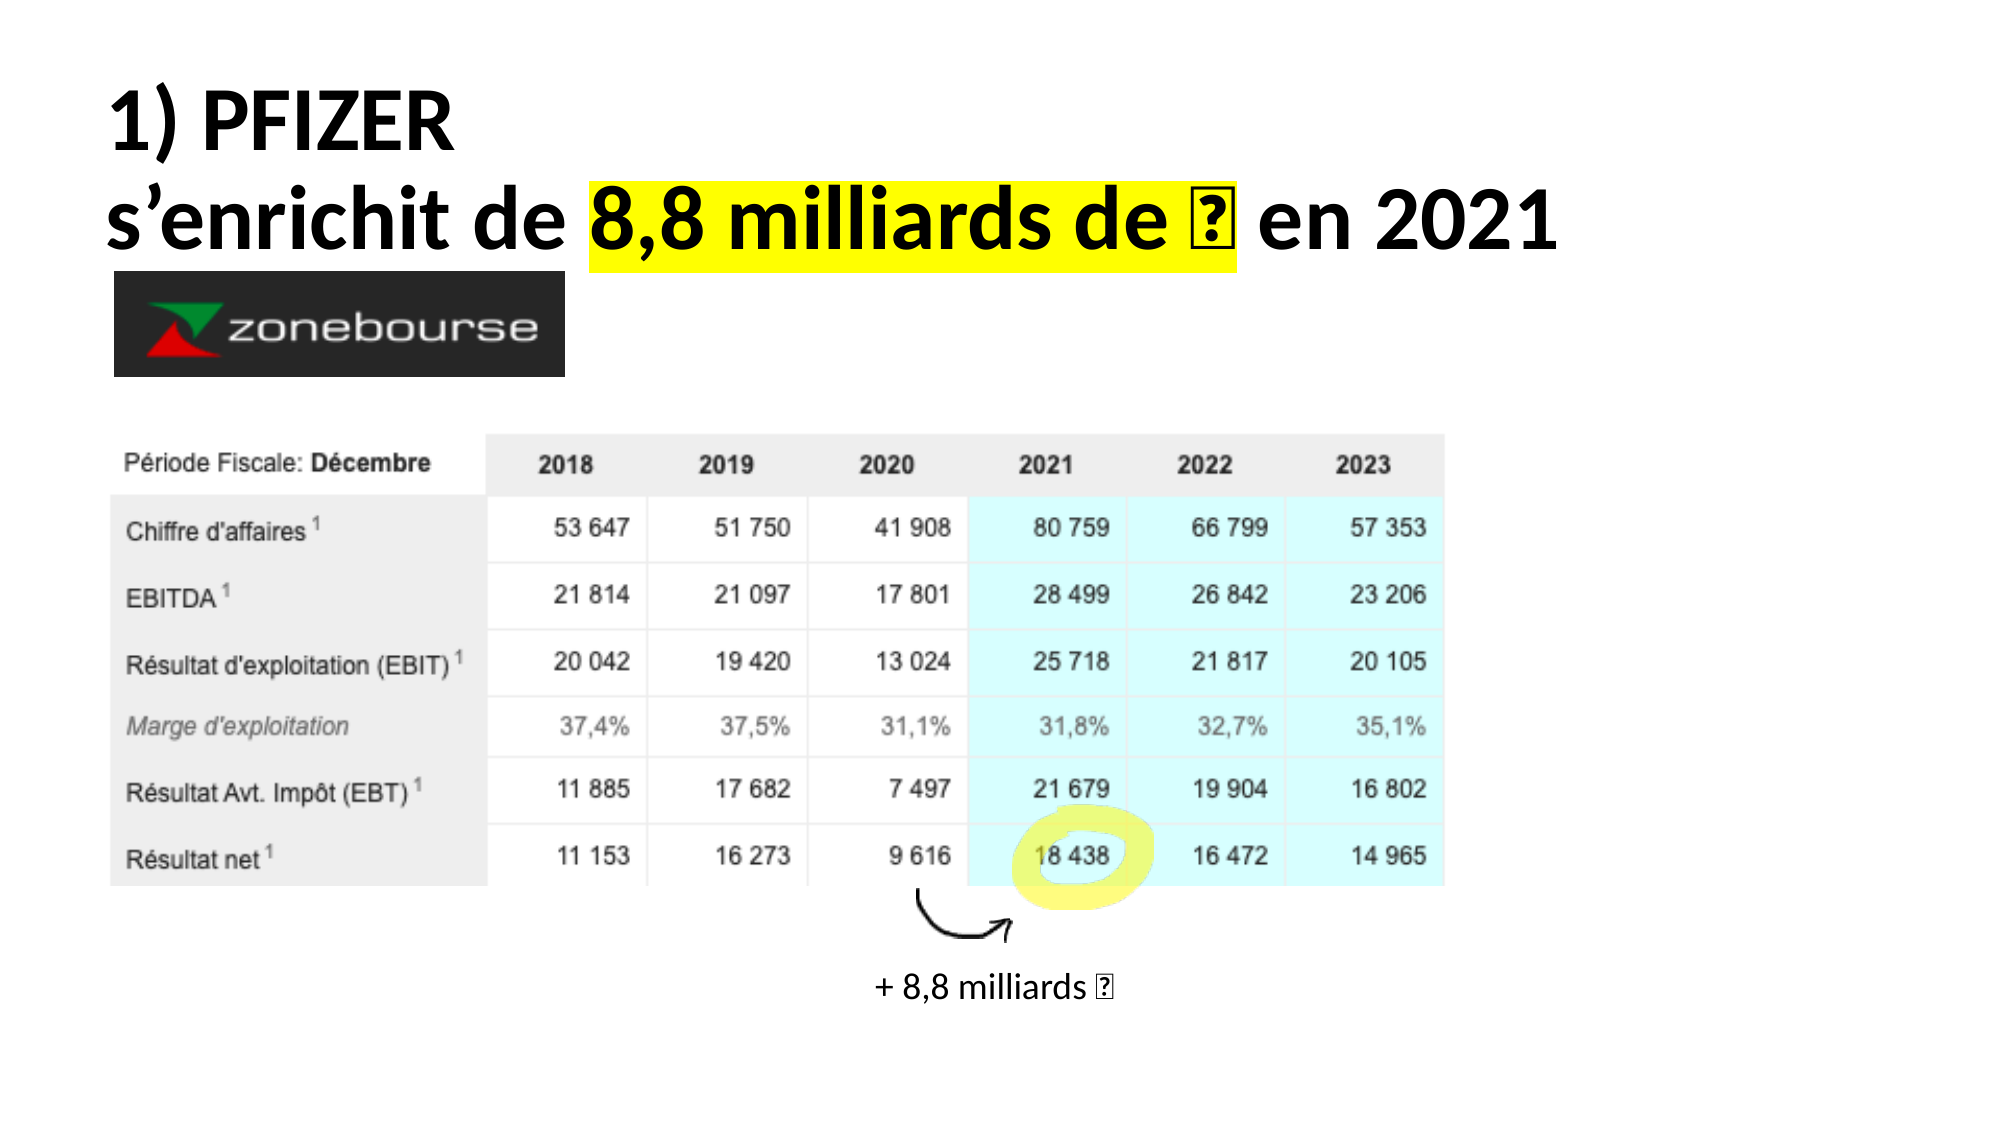

# 1) PFIZER s’enrichit de 8,8 milliards de 💲 en 2021
+ 8,8 milliards 💲